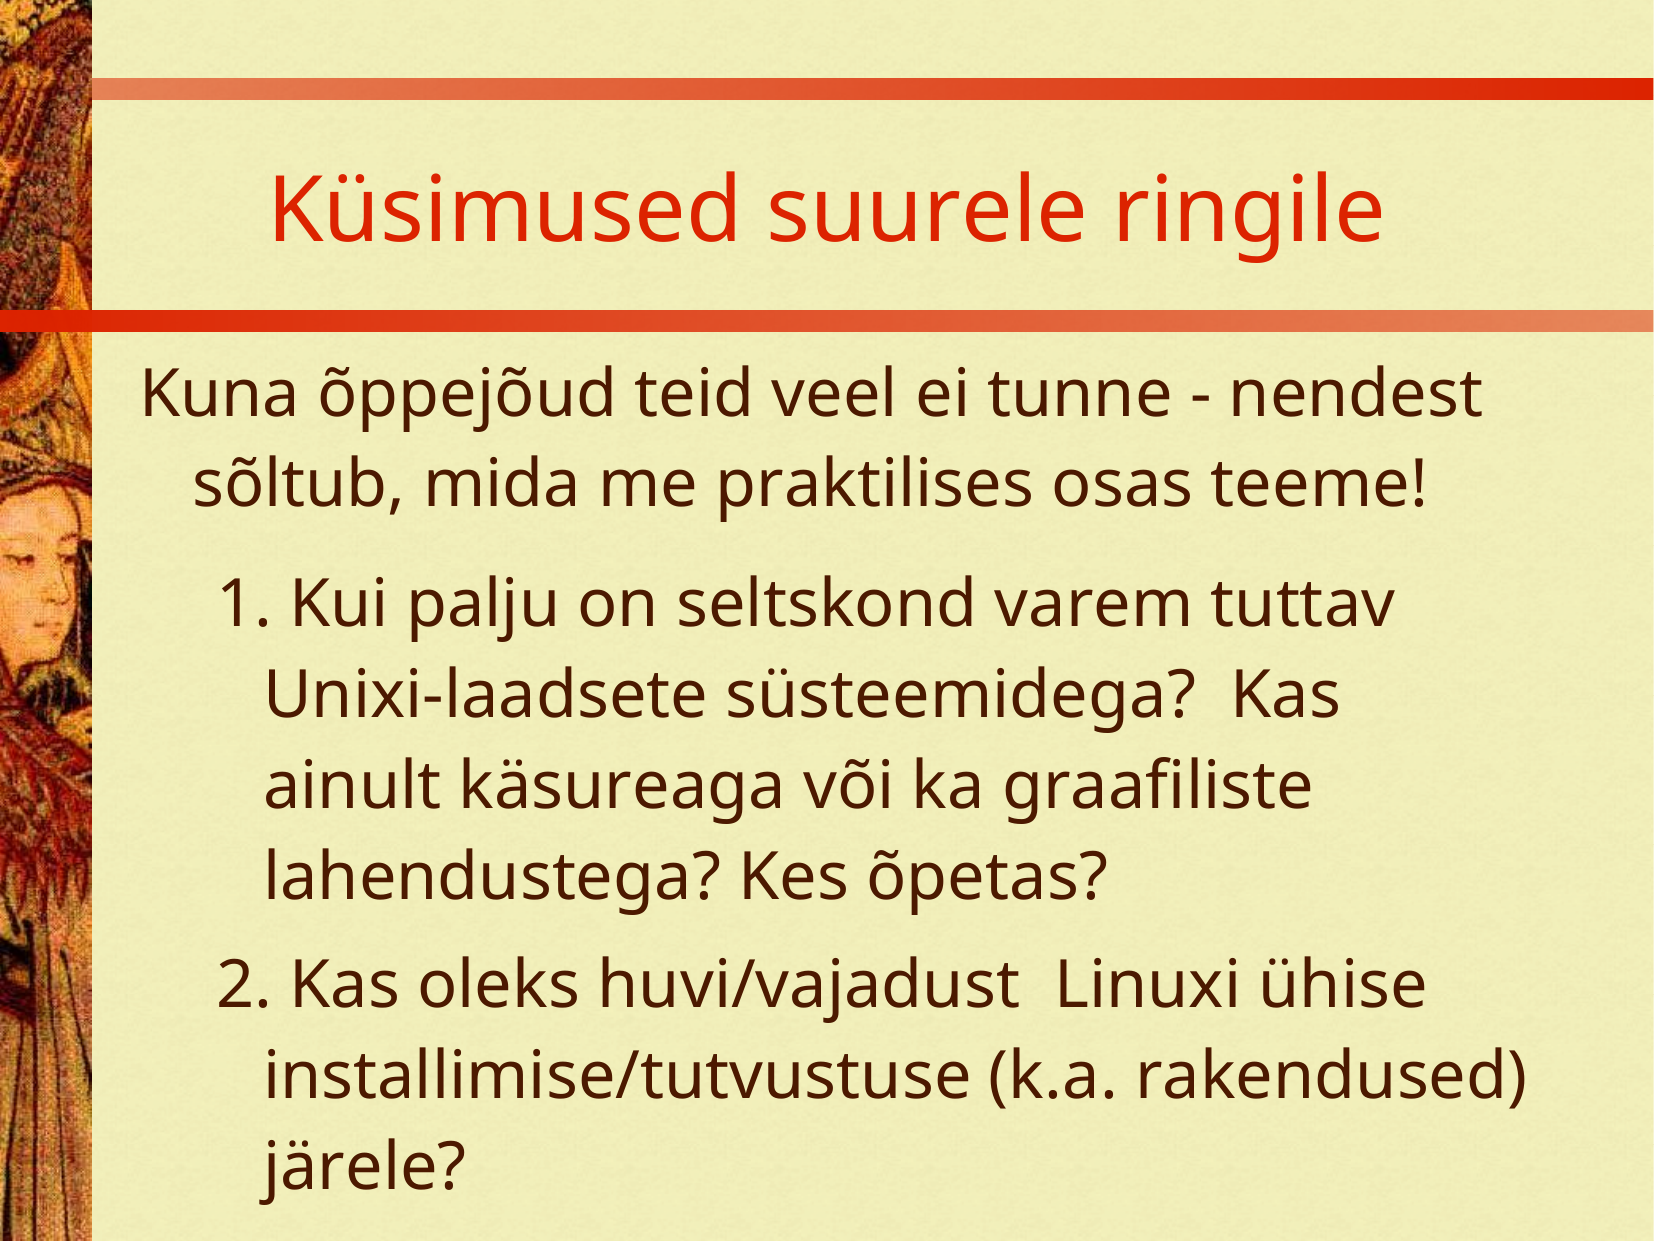

# Küsimused suurele ringile
Kuna õppejõud teid veel ei tunne - nendest sõltub, mida me praktilises osas teeme!
1. Kui palju on seltskond varem tuttav Unixi-laadsete süsteemidega? Kas ainult käsureaga või ka graafiliste lahendustega? Kes õpetas?
2. Kas oleks huvi/vajadust Linuxi ühise installimise/tutvustuse (k.a. rakendused) järele?
3. Kuidas on lood programmeerimis- ja veebitegemisoskustega (PHP, MySQL, (X)HTML ja CSS)?